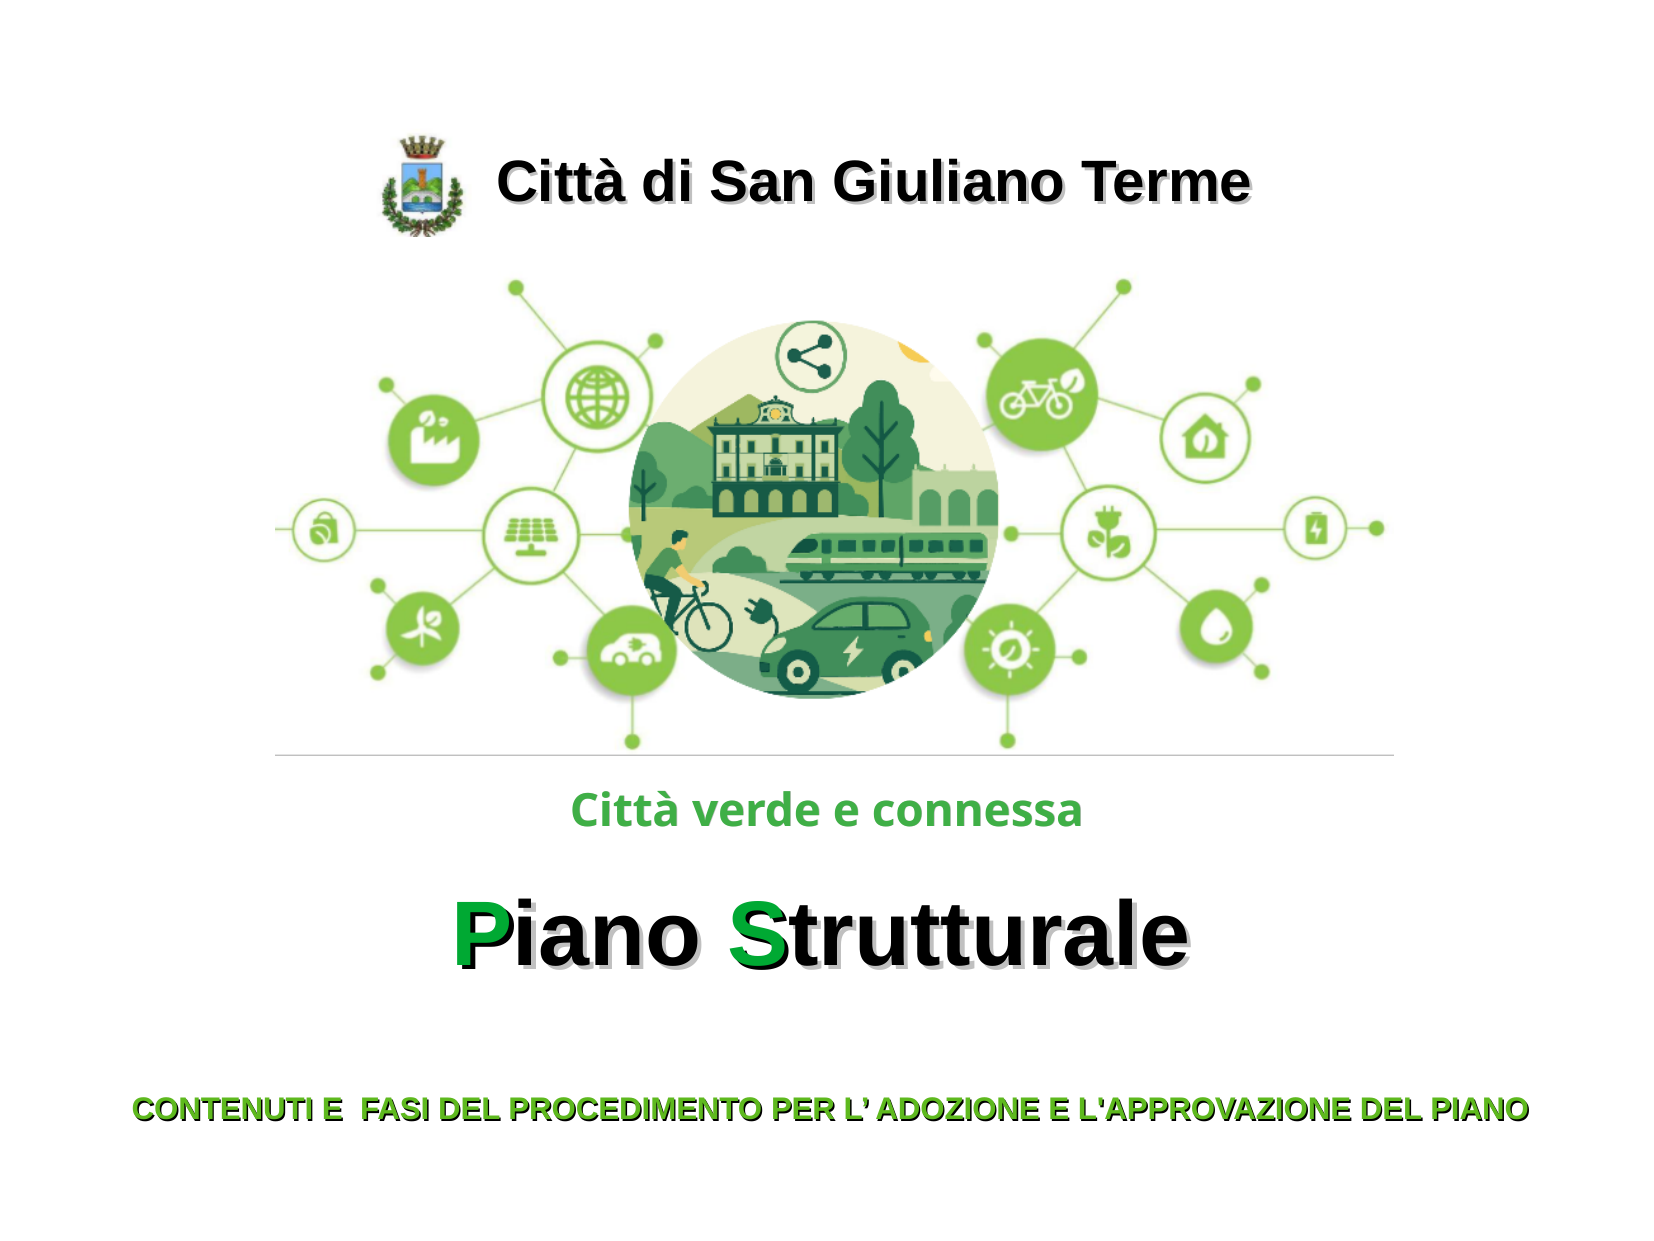

Città di San Giuliano Terme
Città verde e connessa
Piano Strutturale
 CONTENUTI E FASI DEL PROCEDIMENTO PER L’ ADOZIONE E L'APPROVAZIONE DEL PIANO